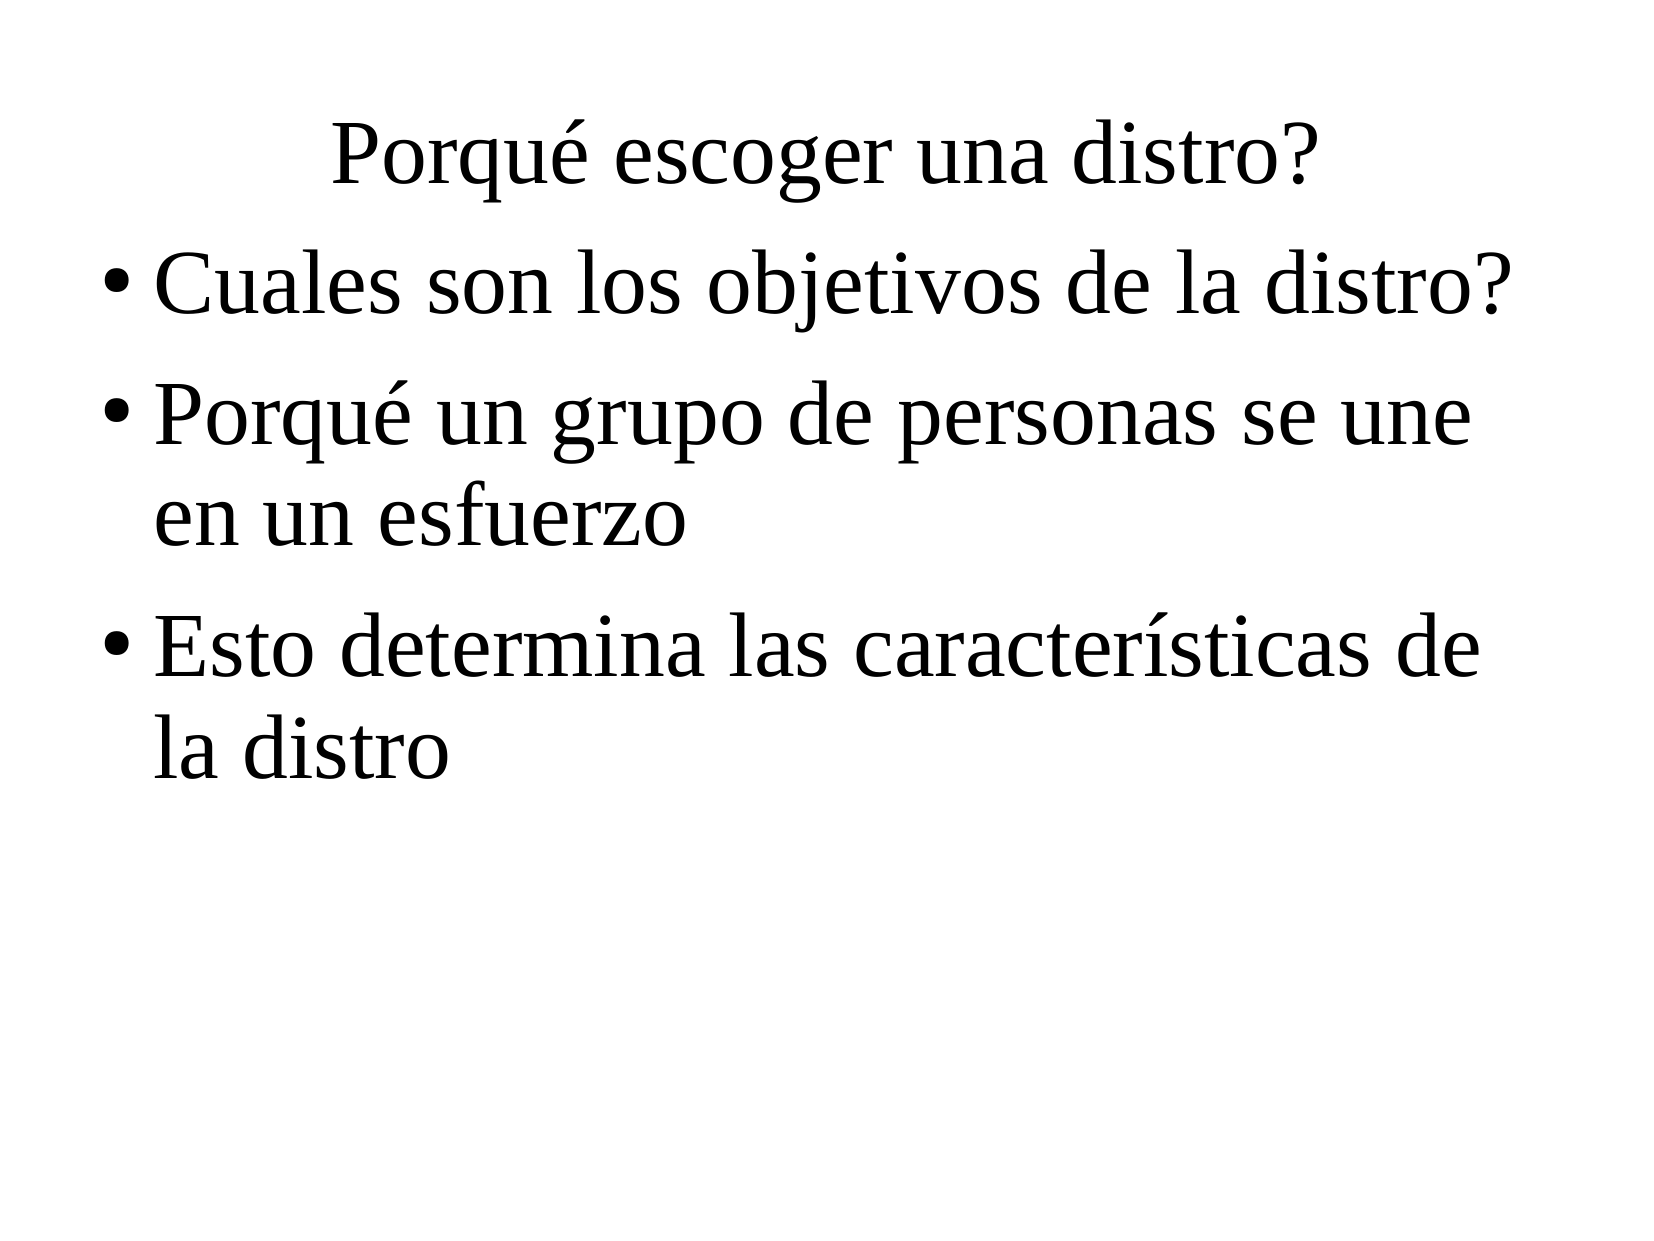

# Porqué escoger una distro?
Cuales son los objetivos de la distro?
Porqué un grupo de personas se une en un esfuerzo
Esto determina las características de la distro